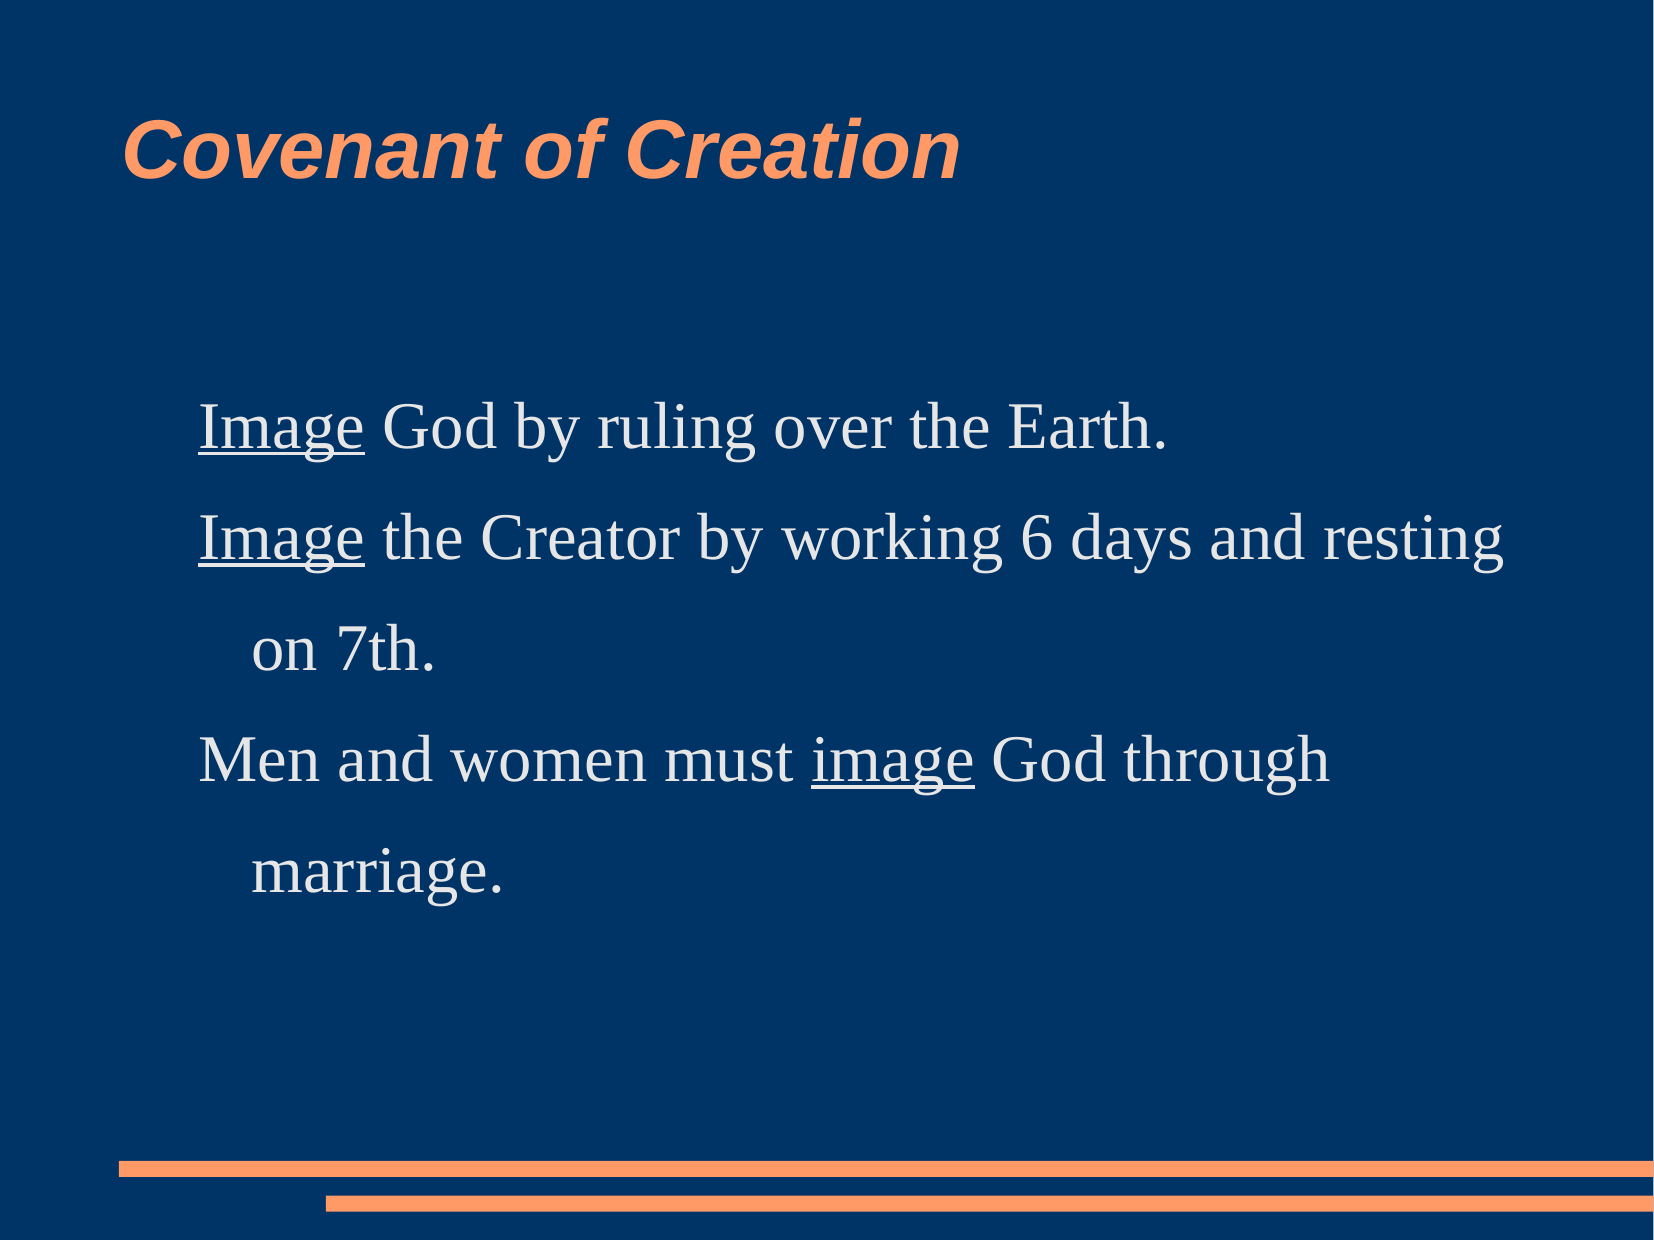

# Covenant of Creation
Image God by ruling over the Earth.
Image the Creator by working 6 days and resting on 7th.
Men and women must image God through marriage.